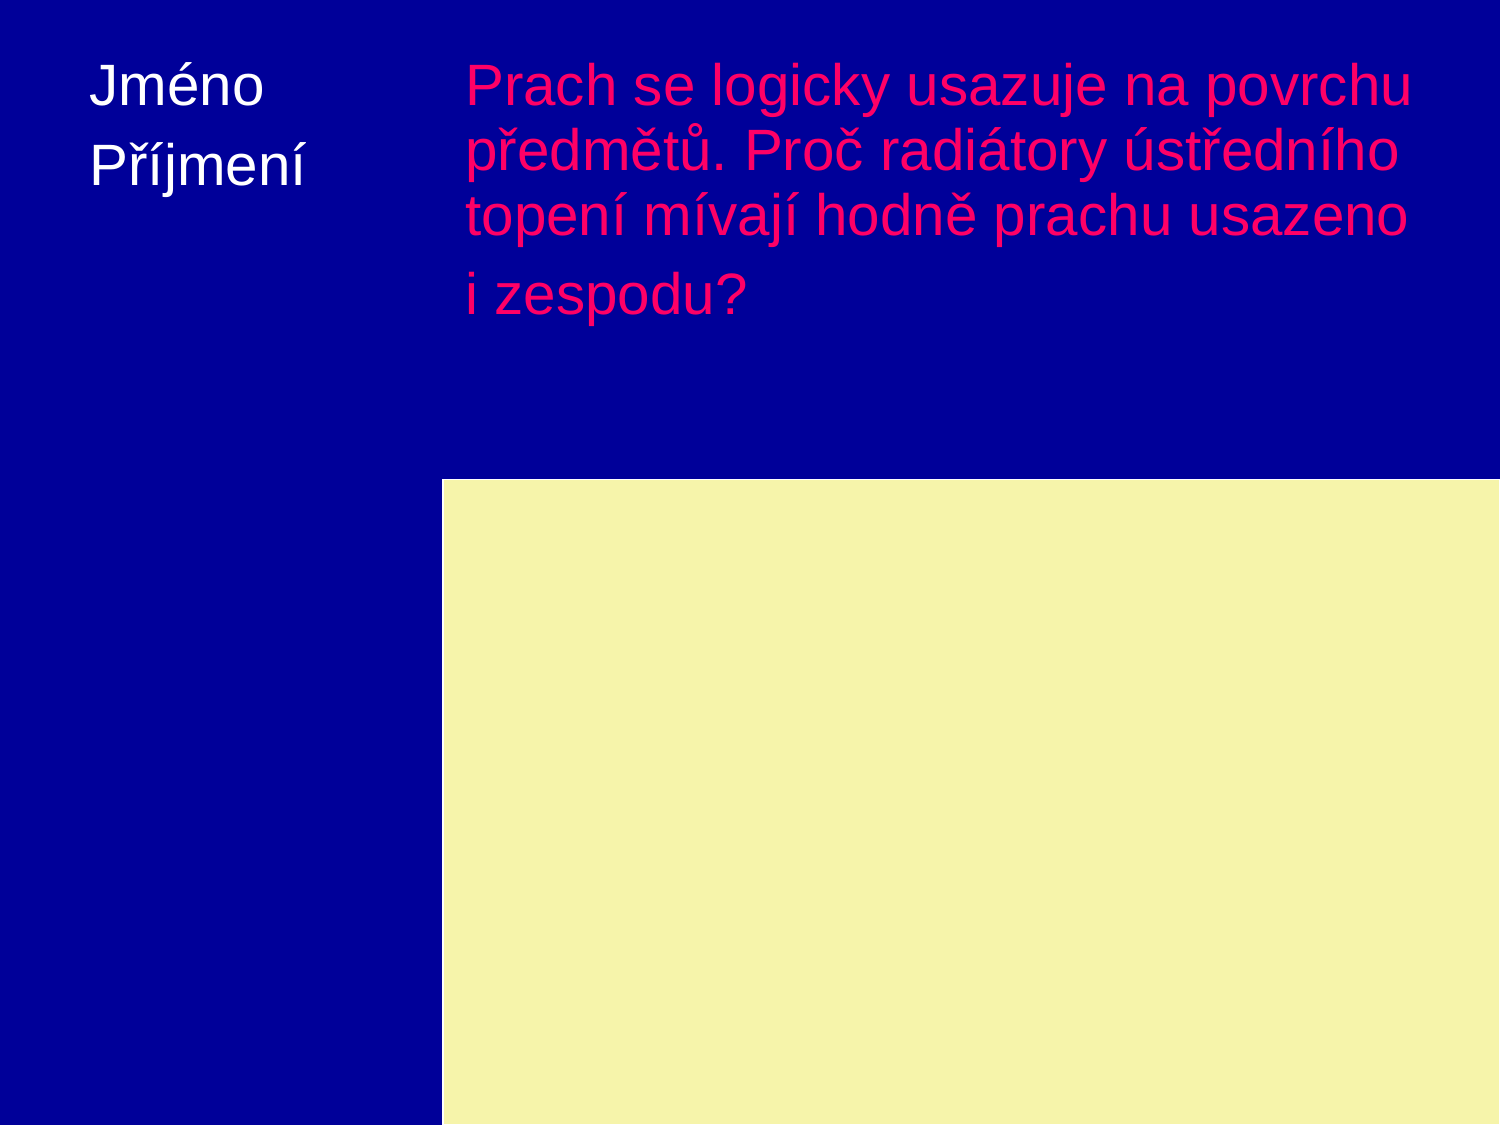

Jméno
Příjmení
Prach se logicky usazuje na povrchu předmětů. Proč radiátory ústředního topení mívají hodně prachu usazeno
i zespodu?
Zahřáté radiátory ohřívají vzduch, ten stoupá
vzhůru a na jeho místo vystupuje zpod
radiátoru vzduch chladnější, obsahující zvířený
prach.